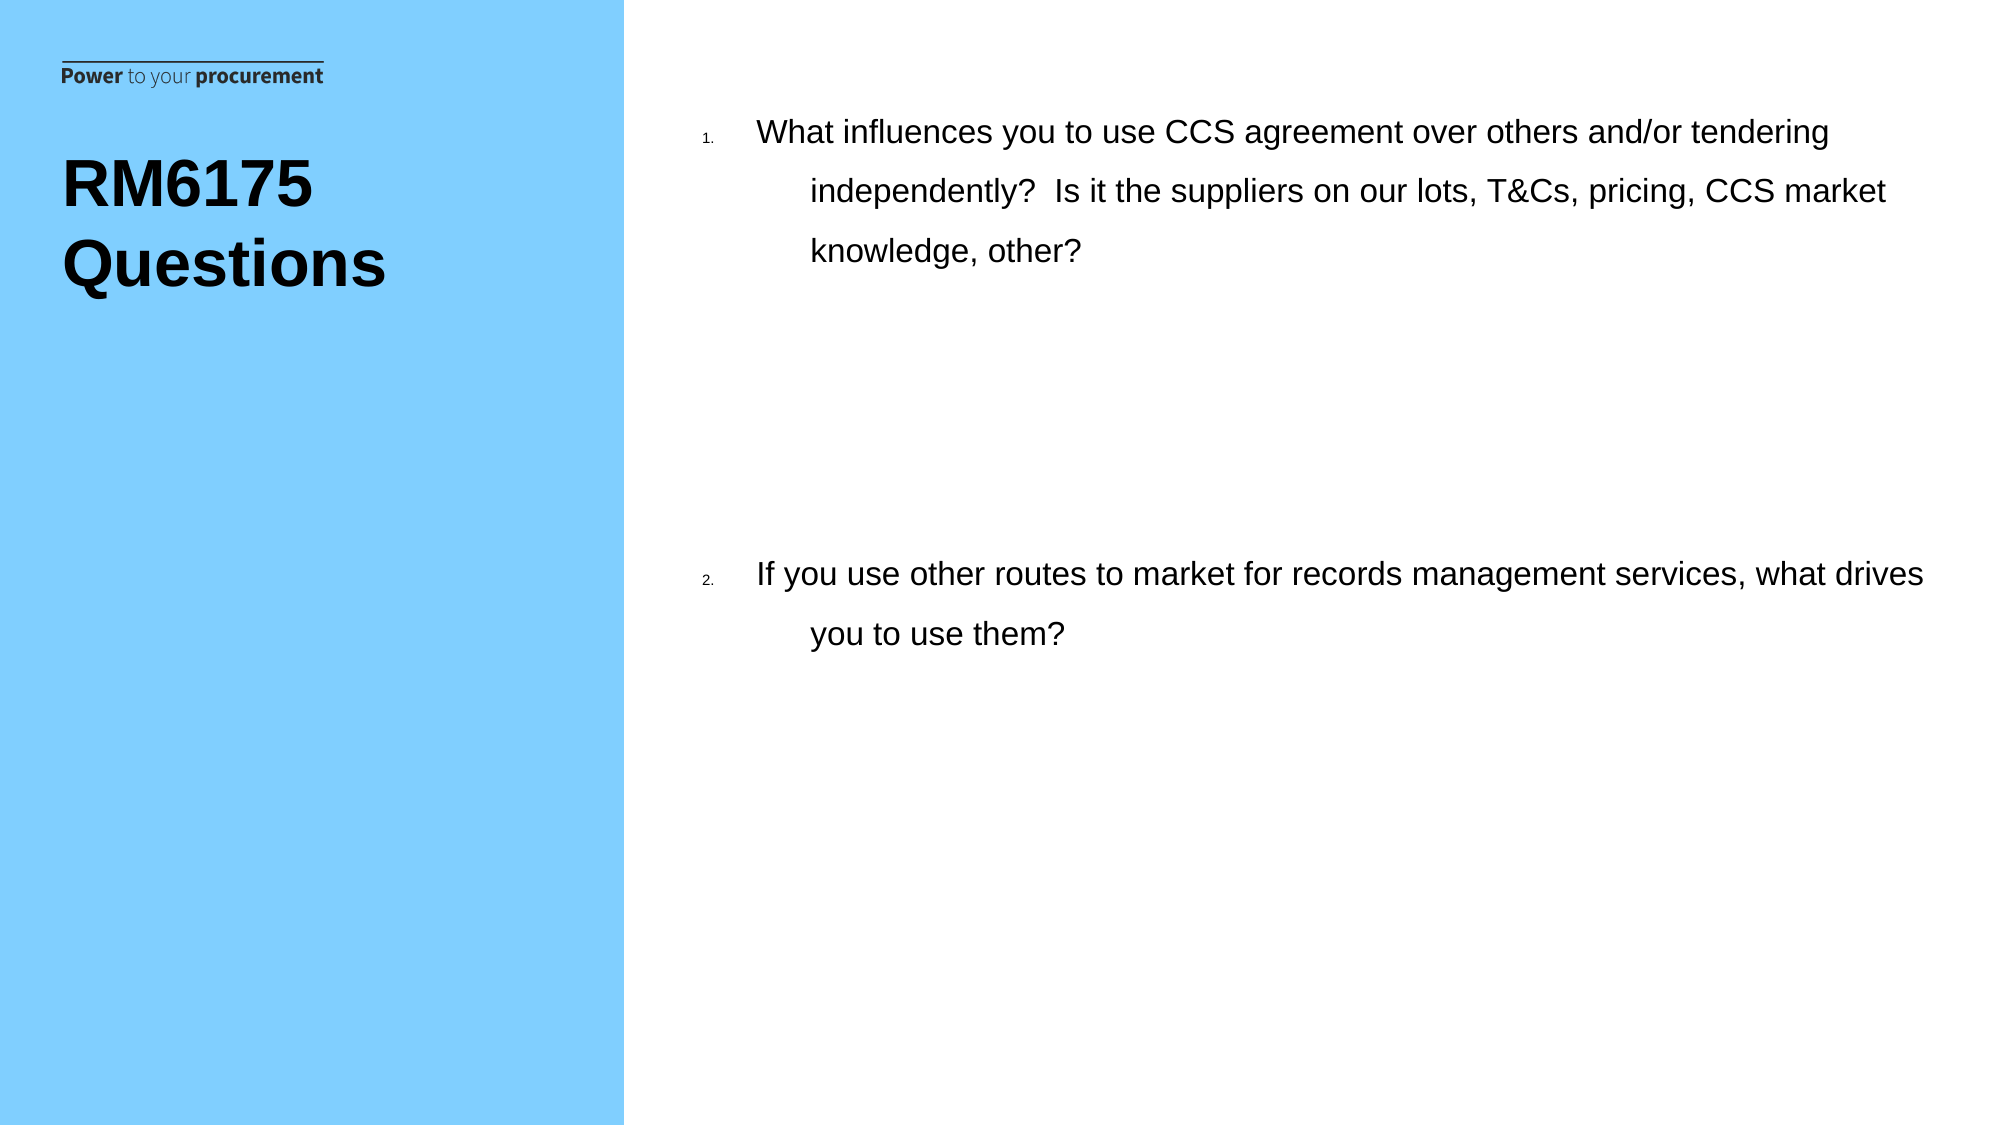

# What influences you to use CCS agreement over others and/or tendering independently? Is it the suppliers on our lots, T&Cs, pricing, CCS market knowledge, other?
If you use other routes to market for records management services, what drives you to use them?
RM6175 Questions